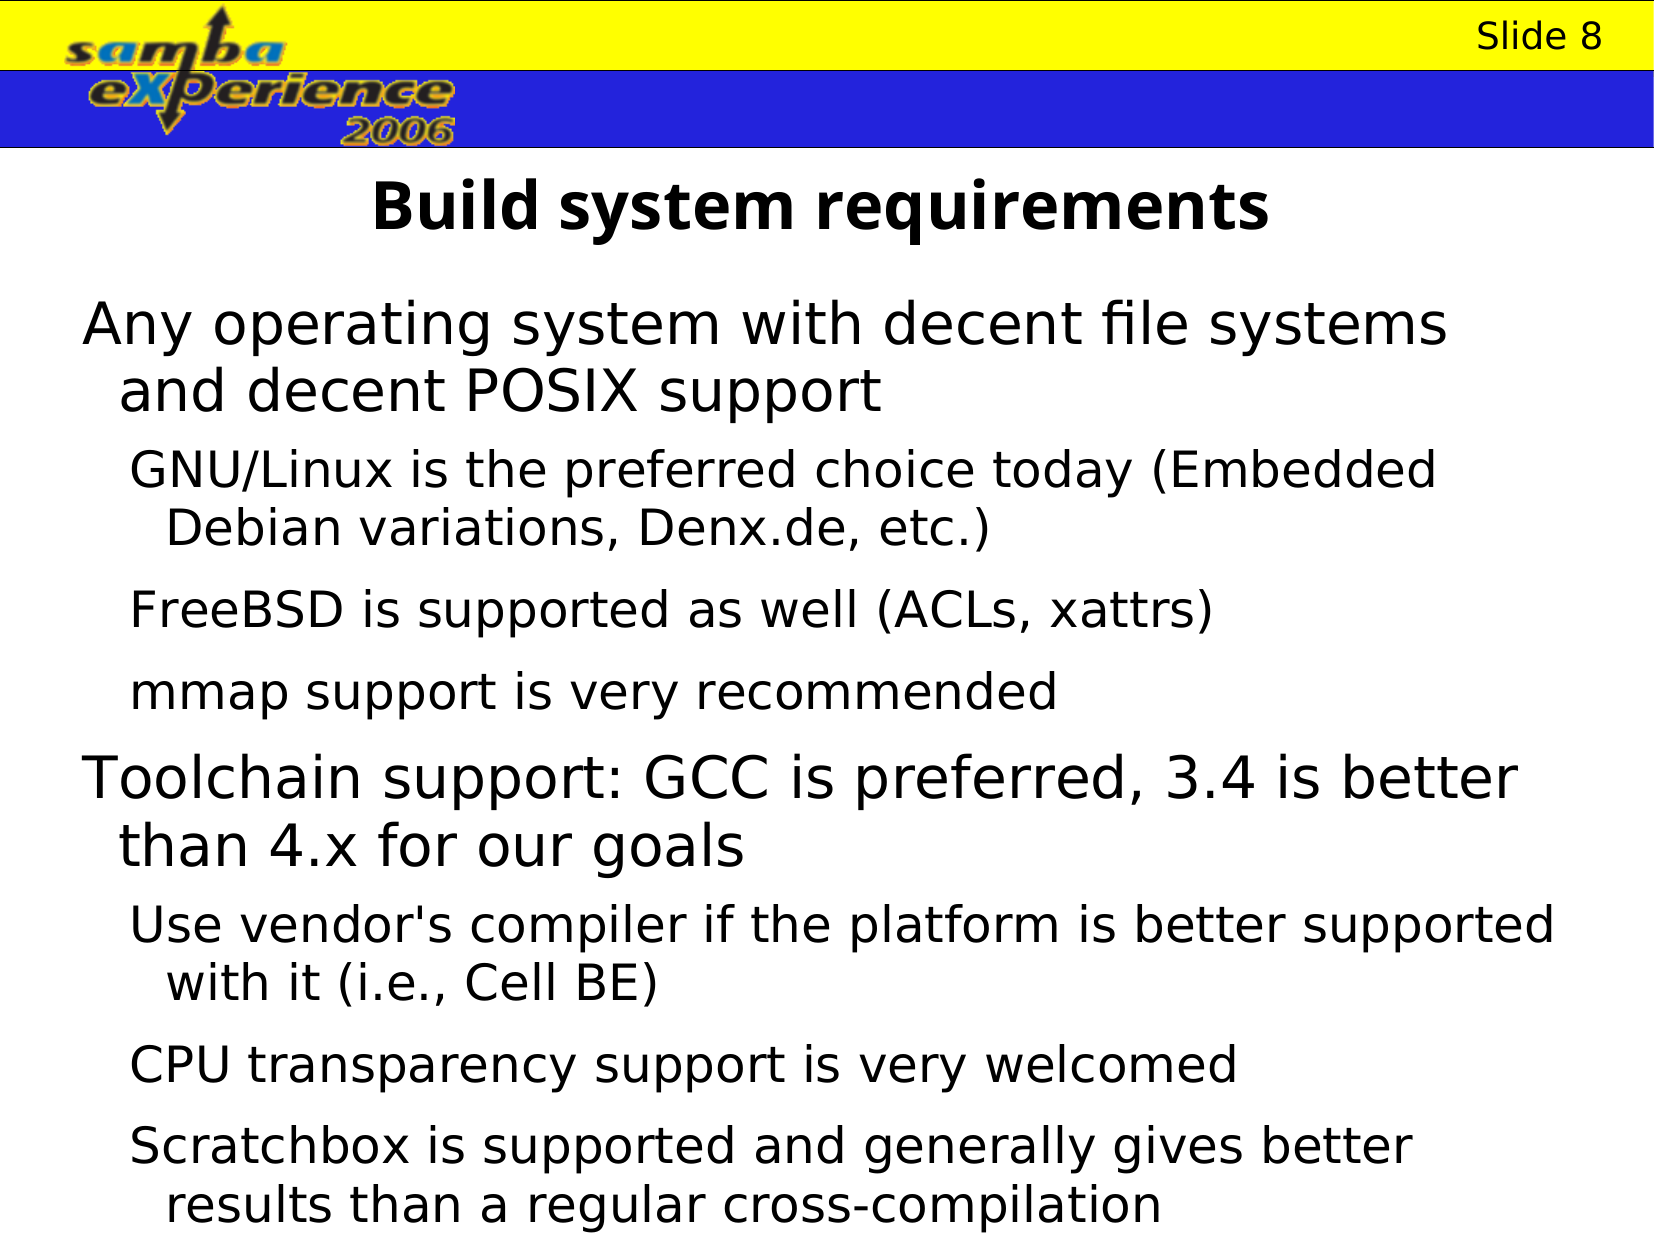

# Build system requirements
Any operating system with decent file systems and decent POSIX support
GNU/Linux is the preferred choice today (Embedded Debian variations, Denx.de, etc.)
FreeBSD is supported as well (ACLs, xattrs)
mmap support is very recommended
Toolchain support: GCC is preferred, 3.4 is better than 4.x for our goals
Use vendor's compiler if the platform is better supported with it (i.e., Cell BE)
CPU transparency support is very welcomed
Scratchbox is supported and generally gives better results than a regular cross-compilation